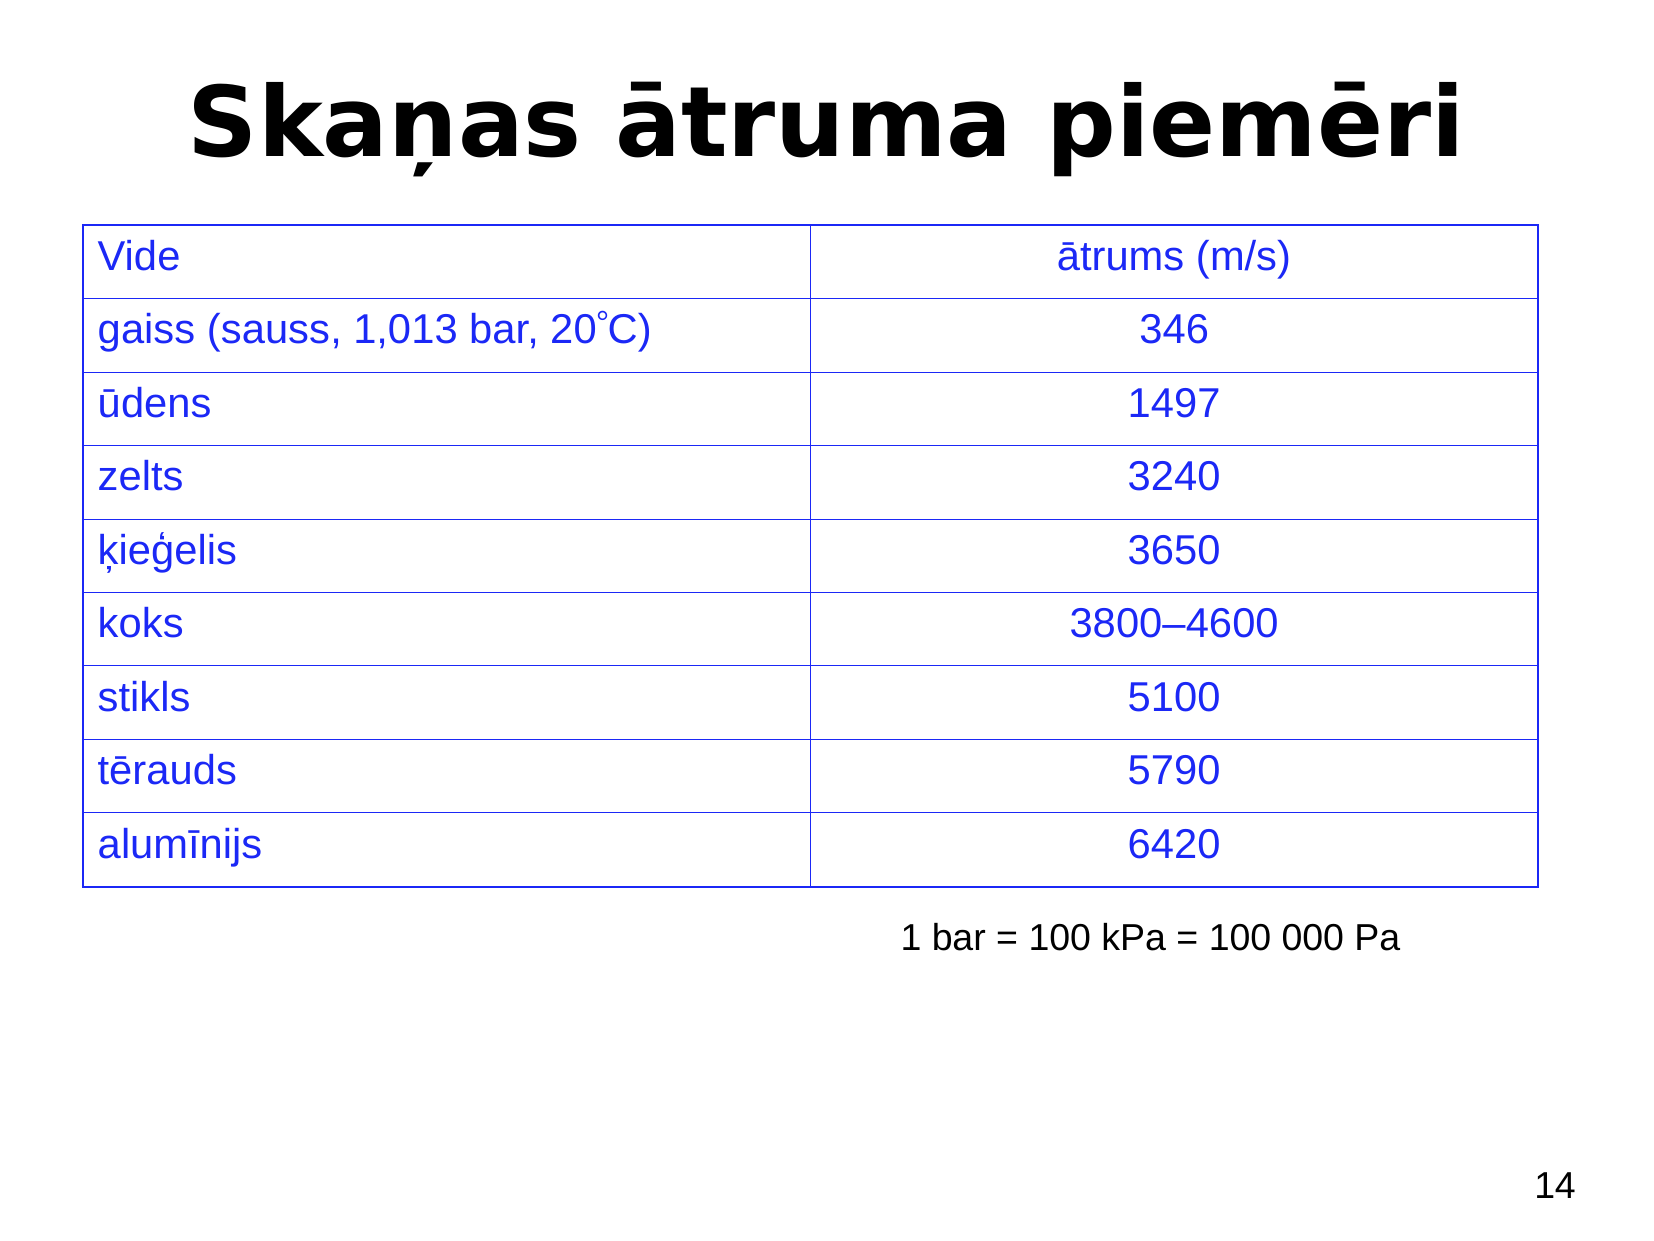

# Skaņas ātruma piemēri
| Vide | ātrums (m/s) |
| --- | --- |
| gaiss (sauss, 1,013 bar, 20C) | 346 |
| ūdens | 1497 |
| zelts | 3240 |
| ķieģelis | 3650 |
| koks | 3800–4600 |
| stikls | 5100 |
| tērauds | 5790 |
| alumīnijs | 6420 |
1 bar = 100 kPa = 100 000 Pa